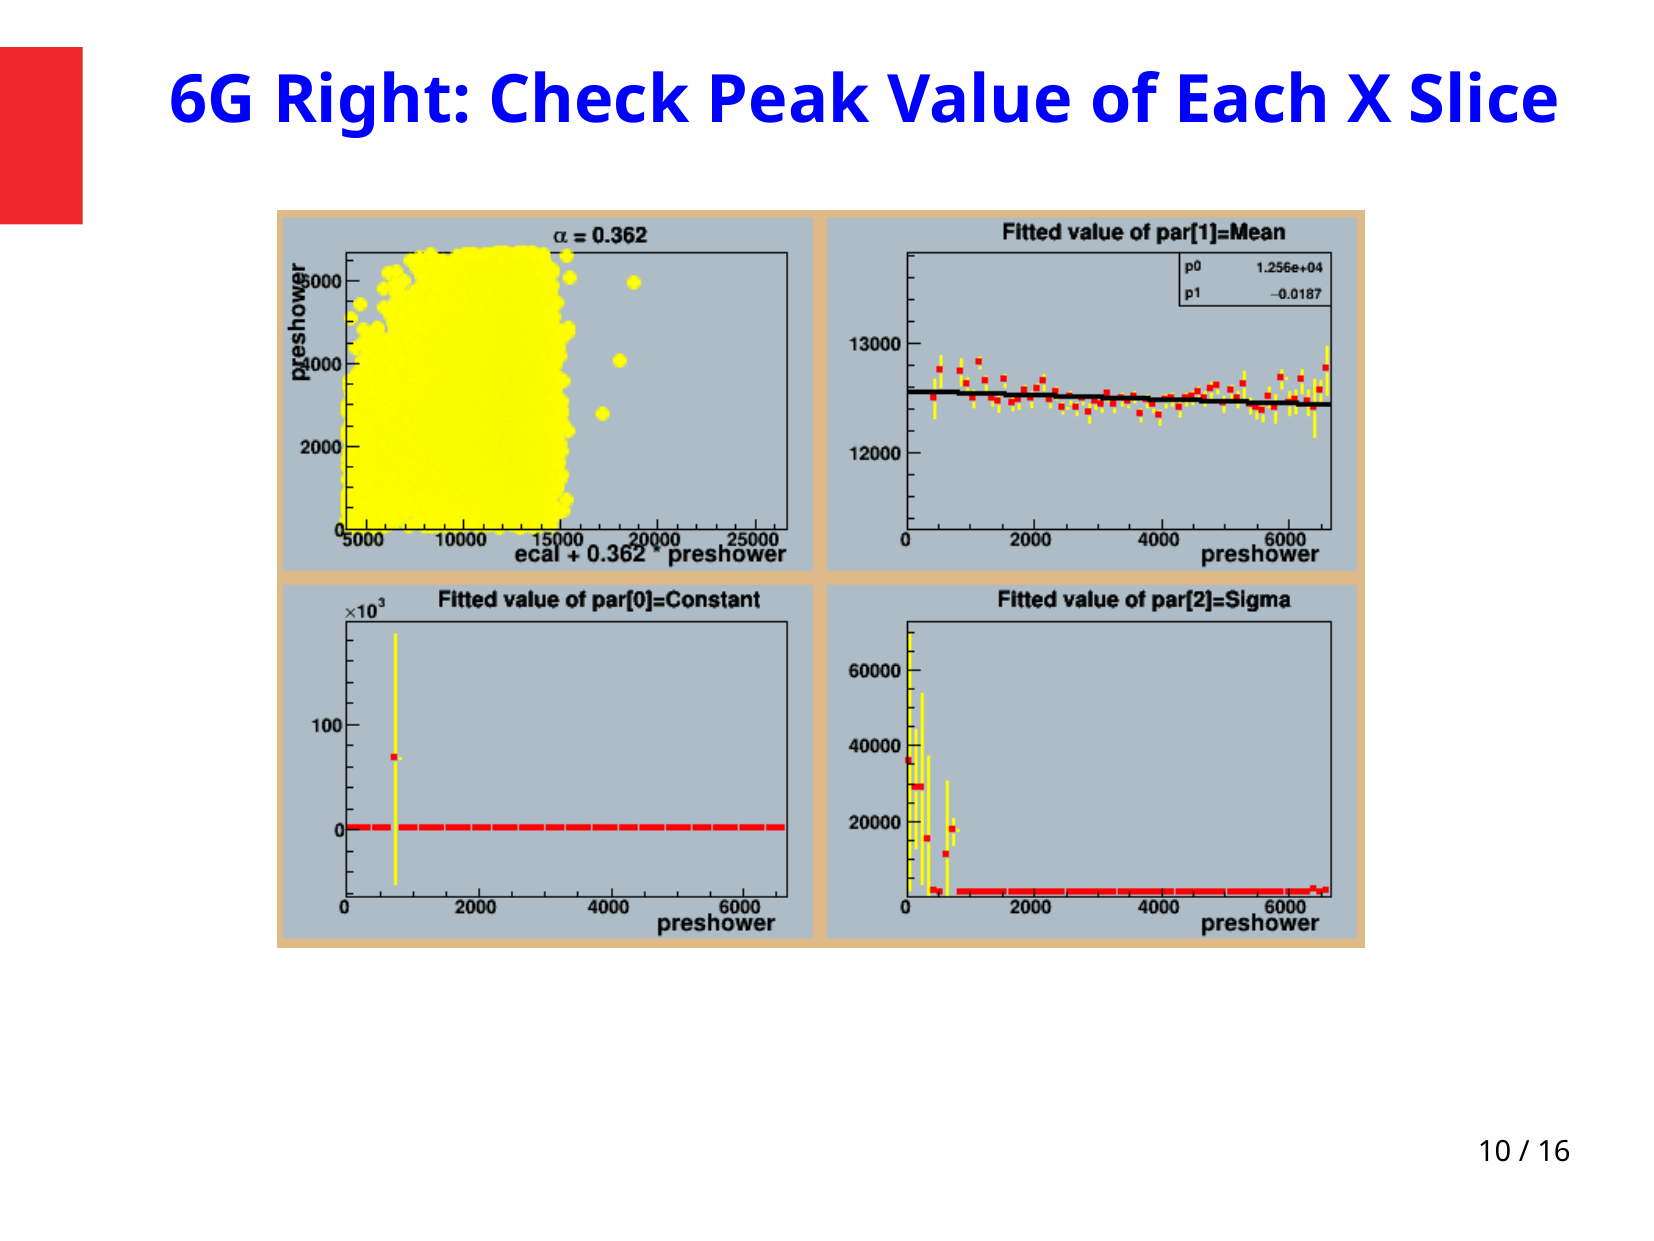

# 6G Right: Check Peak Value of Each X Slice
10